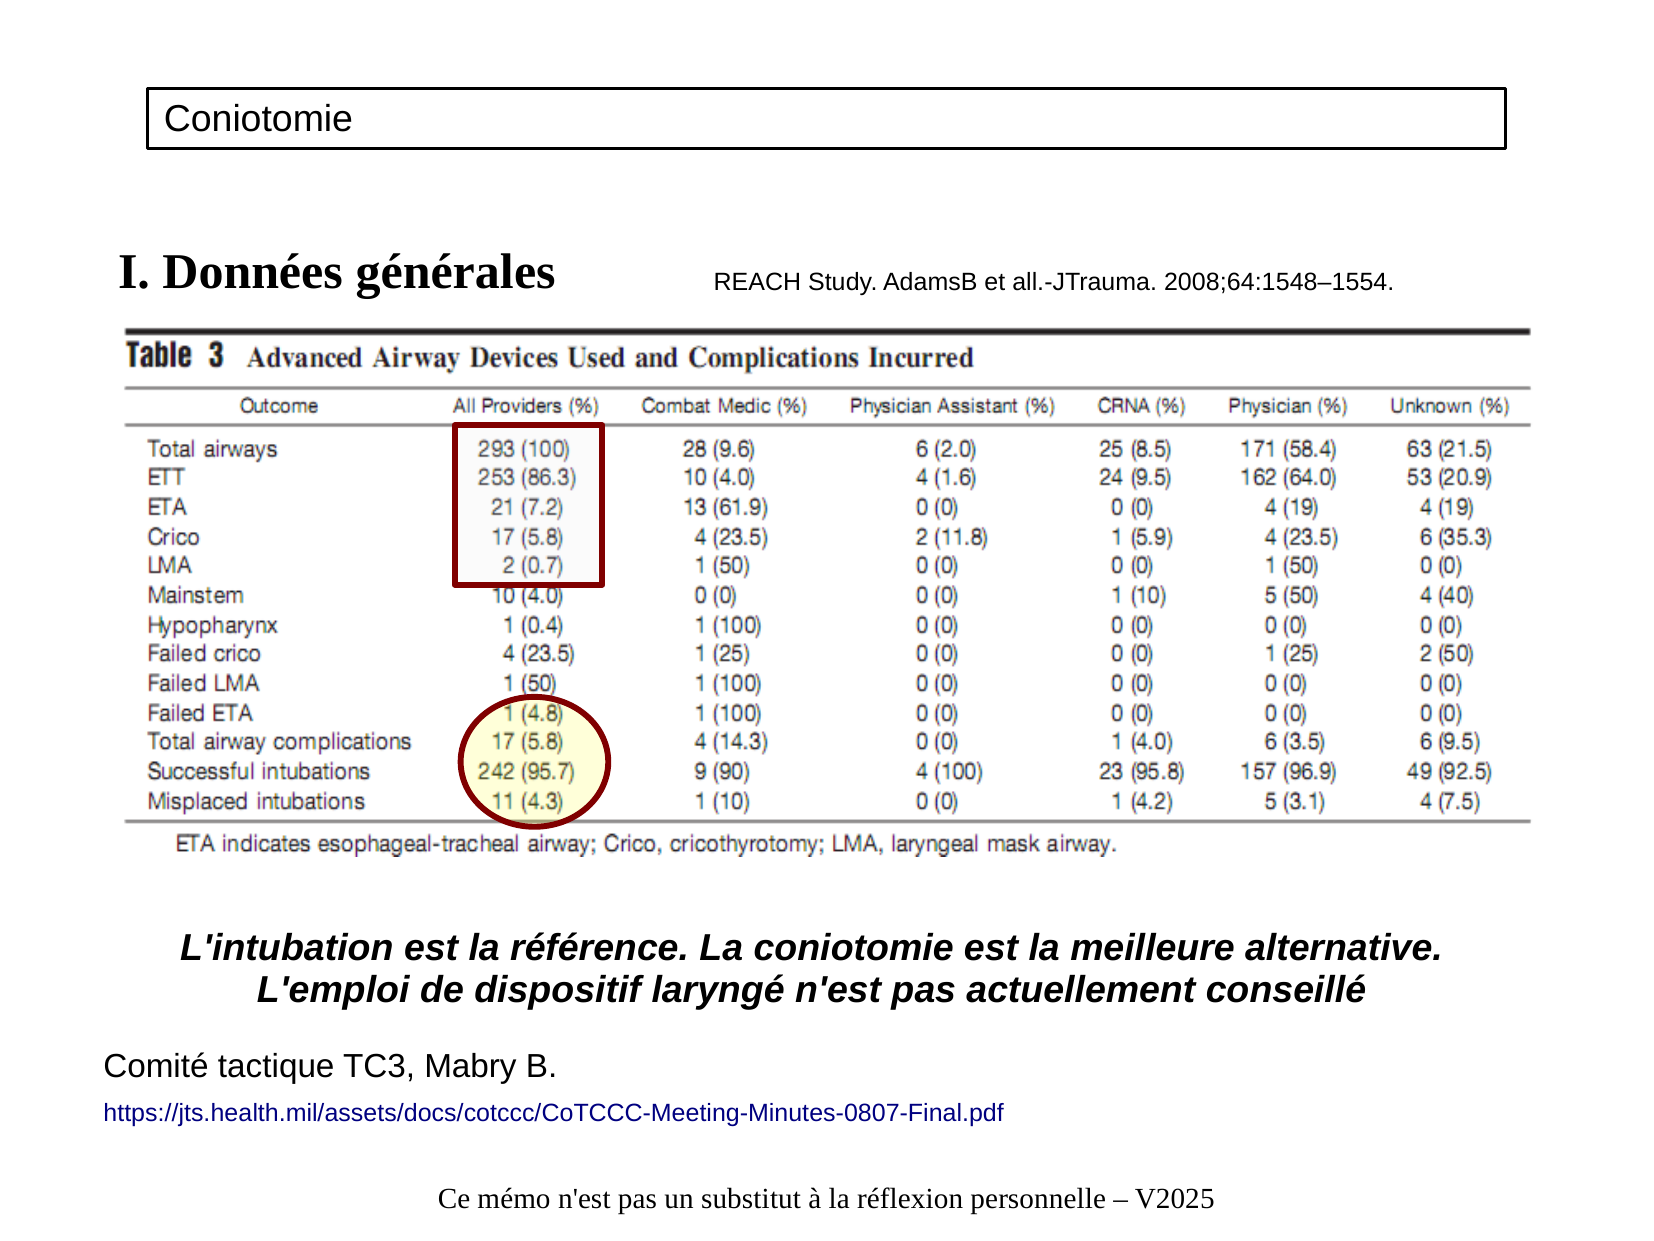

Coniotomie
I. Données générales
REACH Study. AdamsB et all.-JTrauma. 2008;64:1548–1554.
L'intubation est la référence. La coniotomie est la meilleure alternative. L'emploi de dispositif laryngé n'est pas actuellement conseillé
Comité tactique TC3, Mabry B.
https://jts.health.mil/assets/docs/cotccc/CoTCCC-Meeting-Minutes-0807-Final.pdf
Ce mémo n'est pas un substitut à la réflexion personnelle – V2025